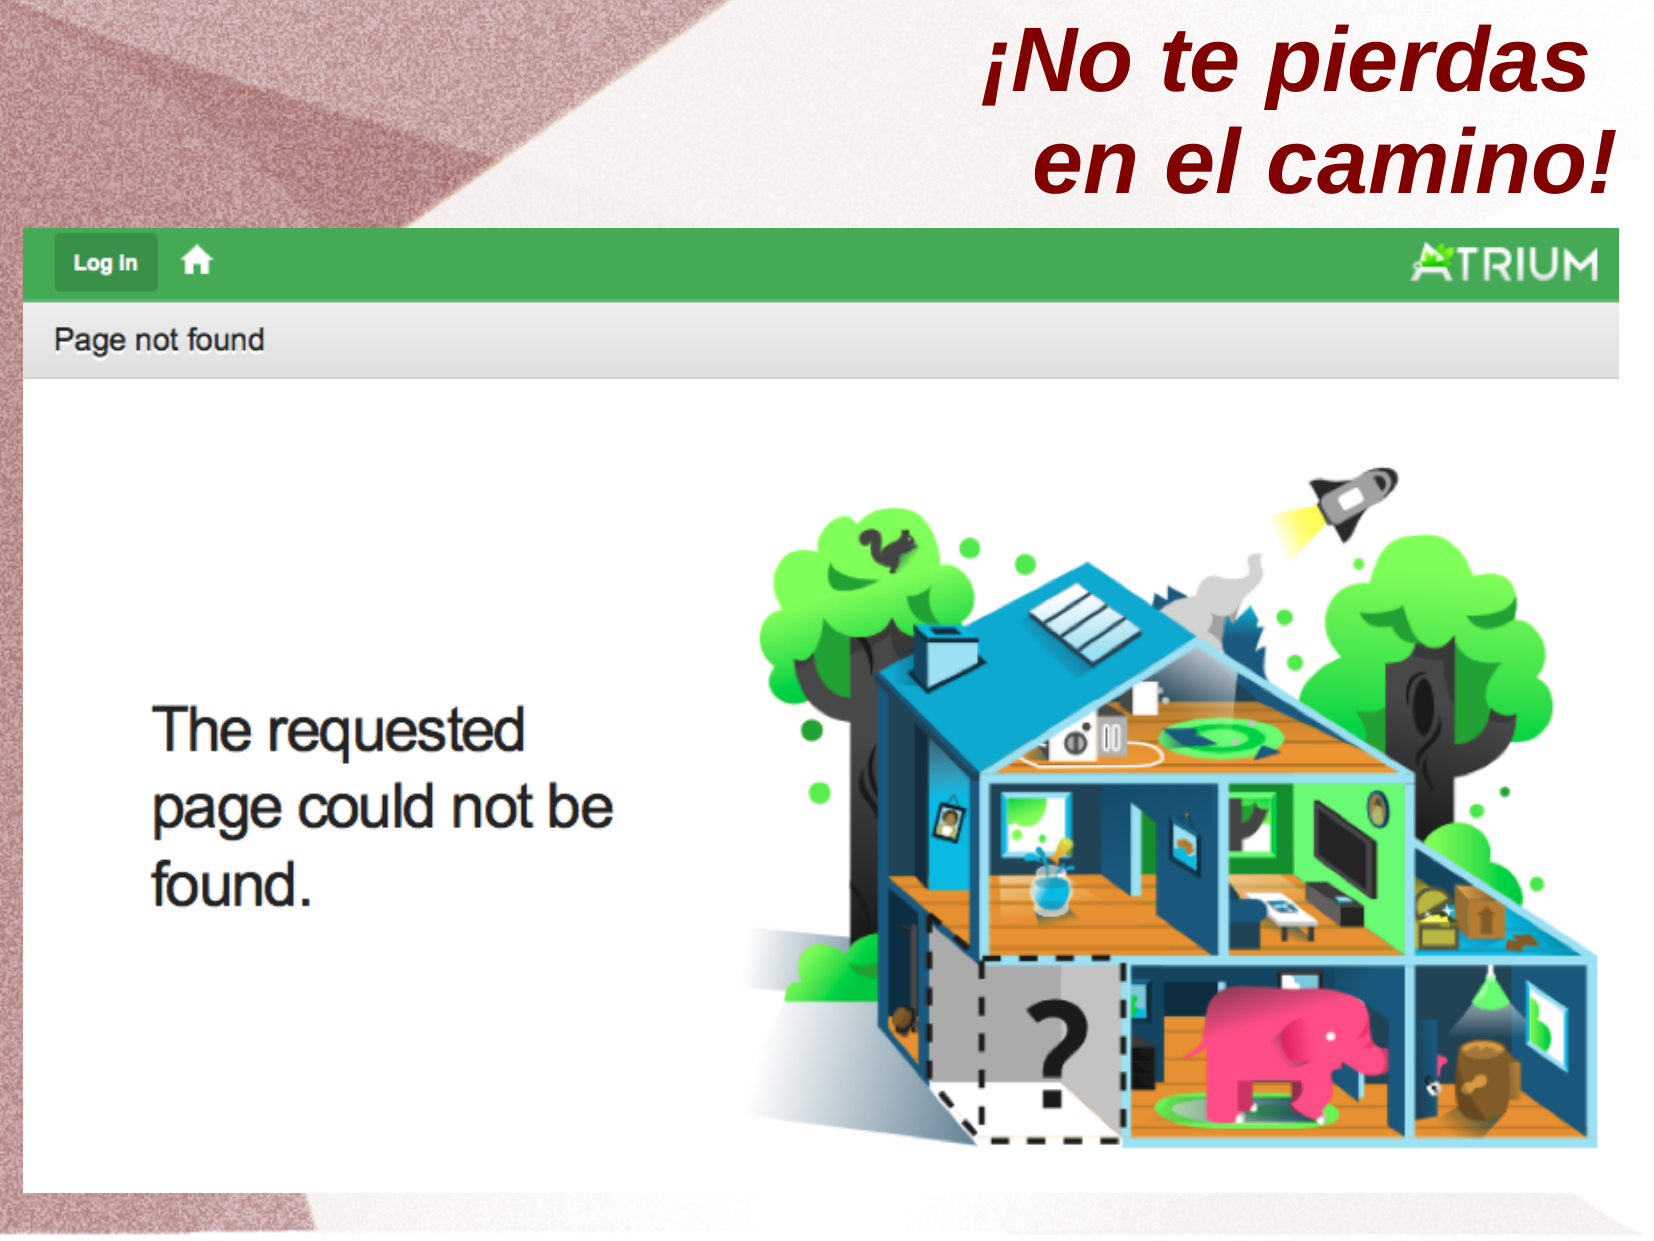

# ¡No te pierdas en el camino!